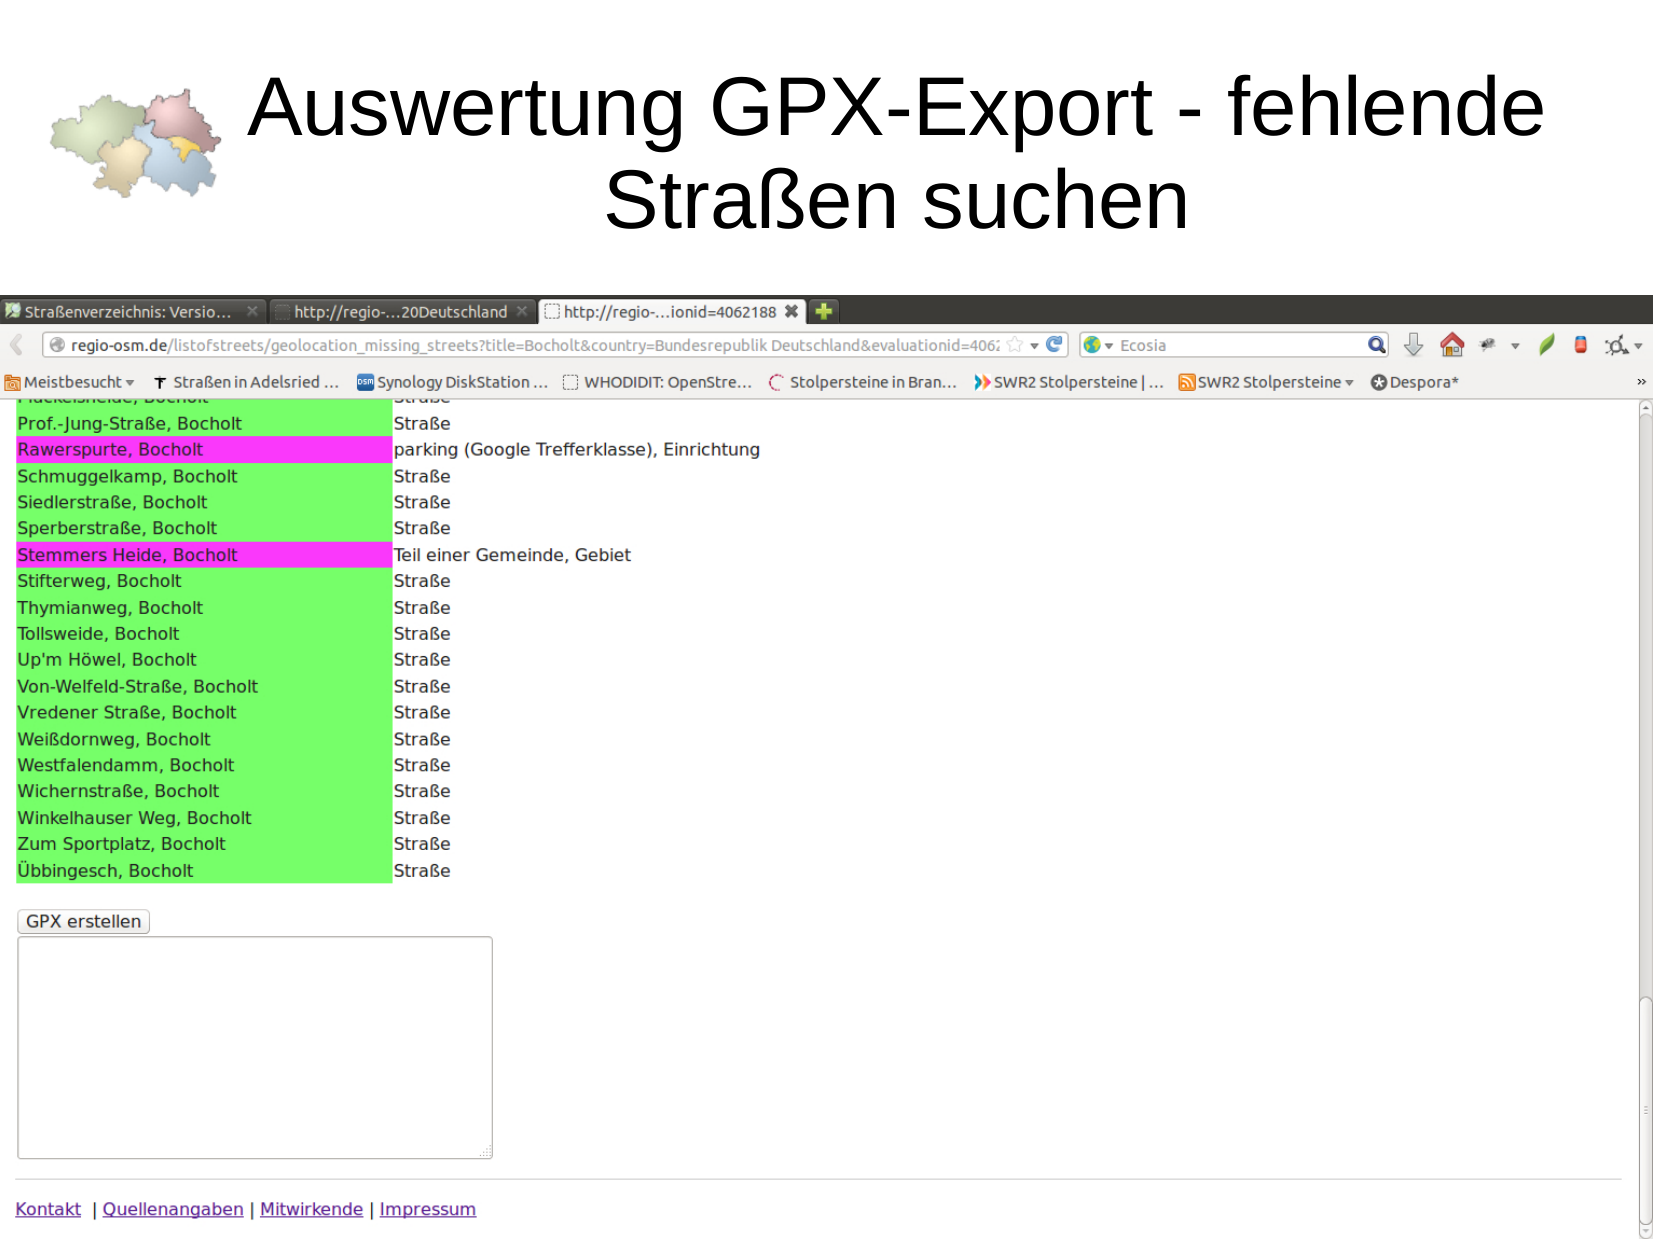

# Auswertung GPX-Export - fehlende Straßen suchen